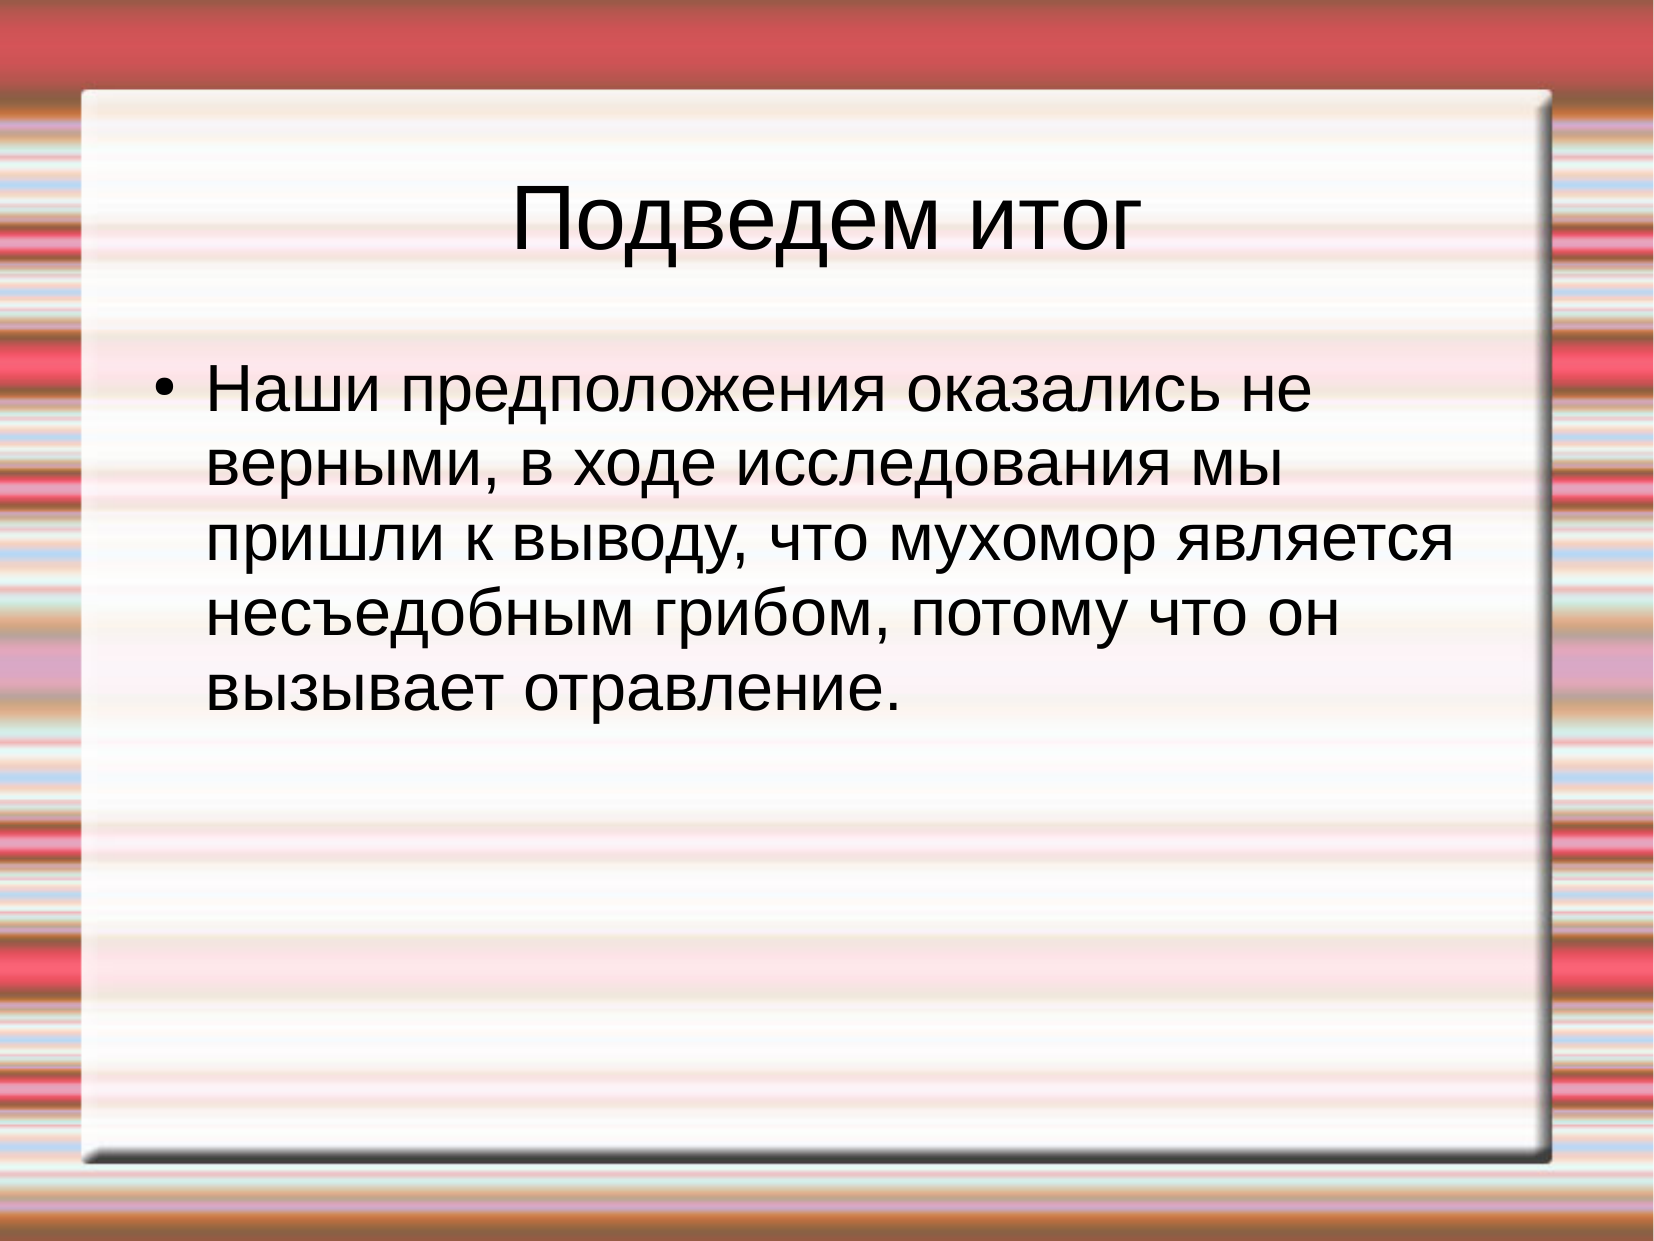

# Подведем итог
Наши предположения оказались не верными, в ходе исследования мы пришли к выводу, что мухомор является несъедобным грибом, потому что он вызывает отравление.